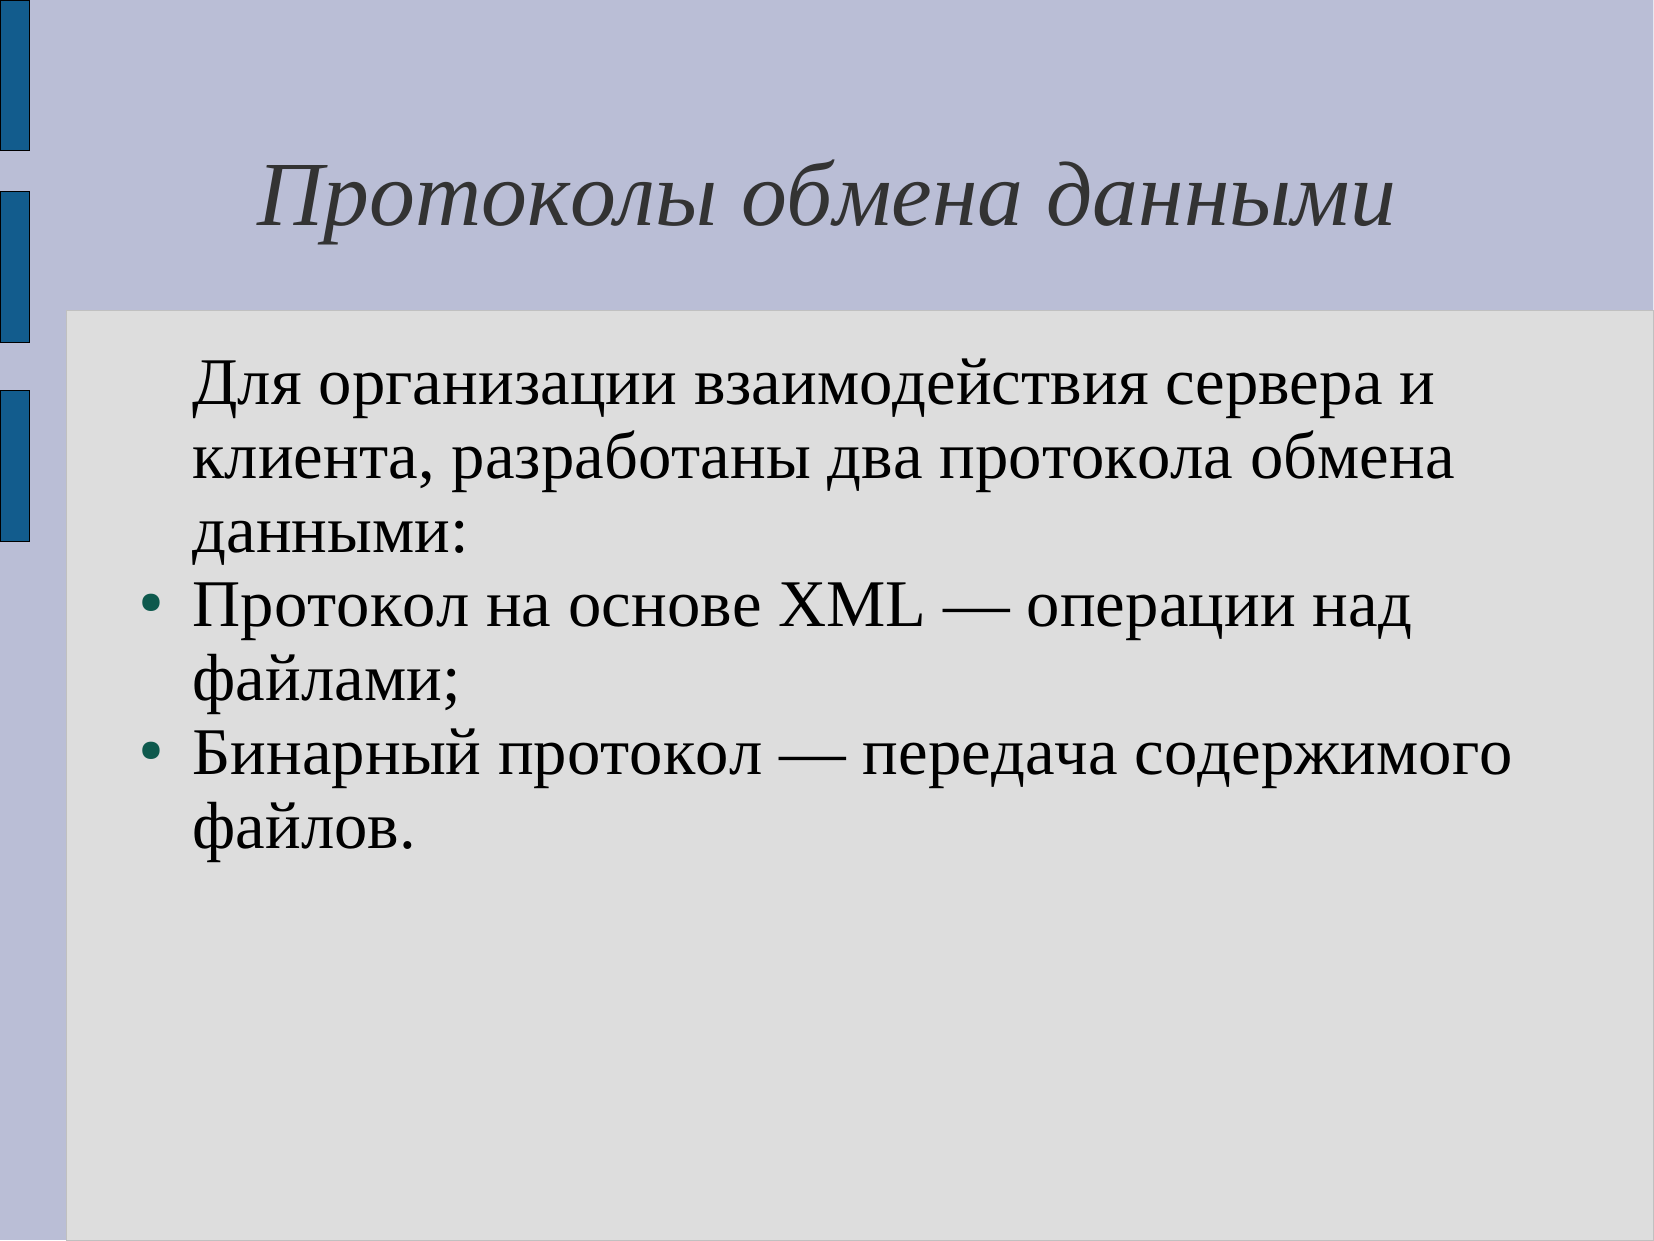

# Протоколы обмена данными
Для организации взаимодействия сервера и клиента, разработаны два протокола обмена данными:
Протокол на основе XML — операции над файлами;
Бинарный протокол — передача содержимого файлов.